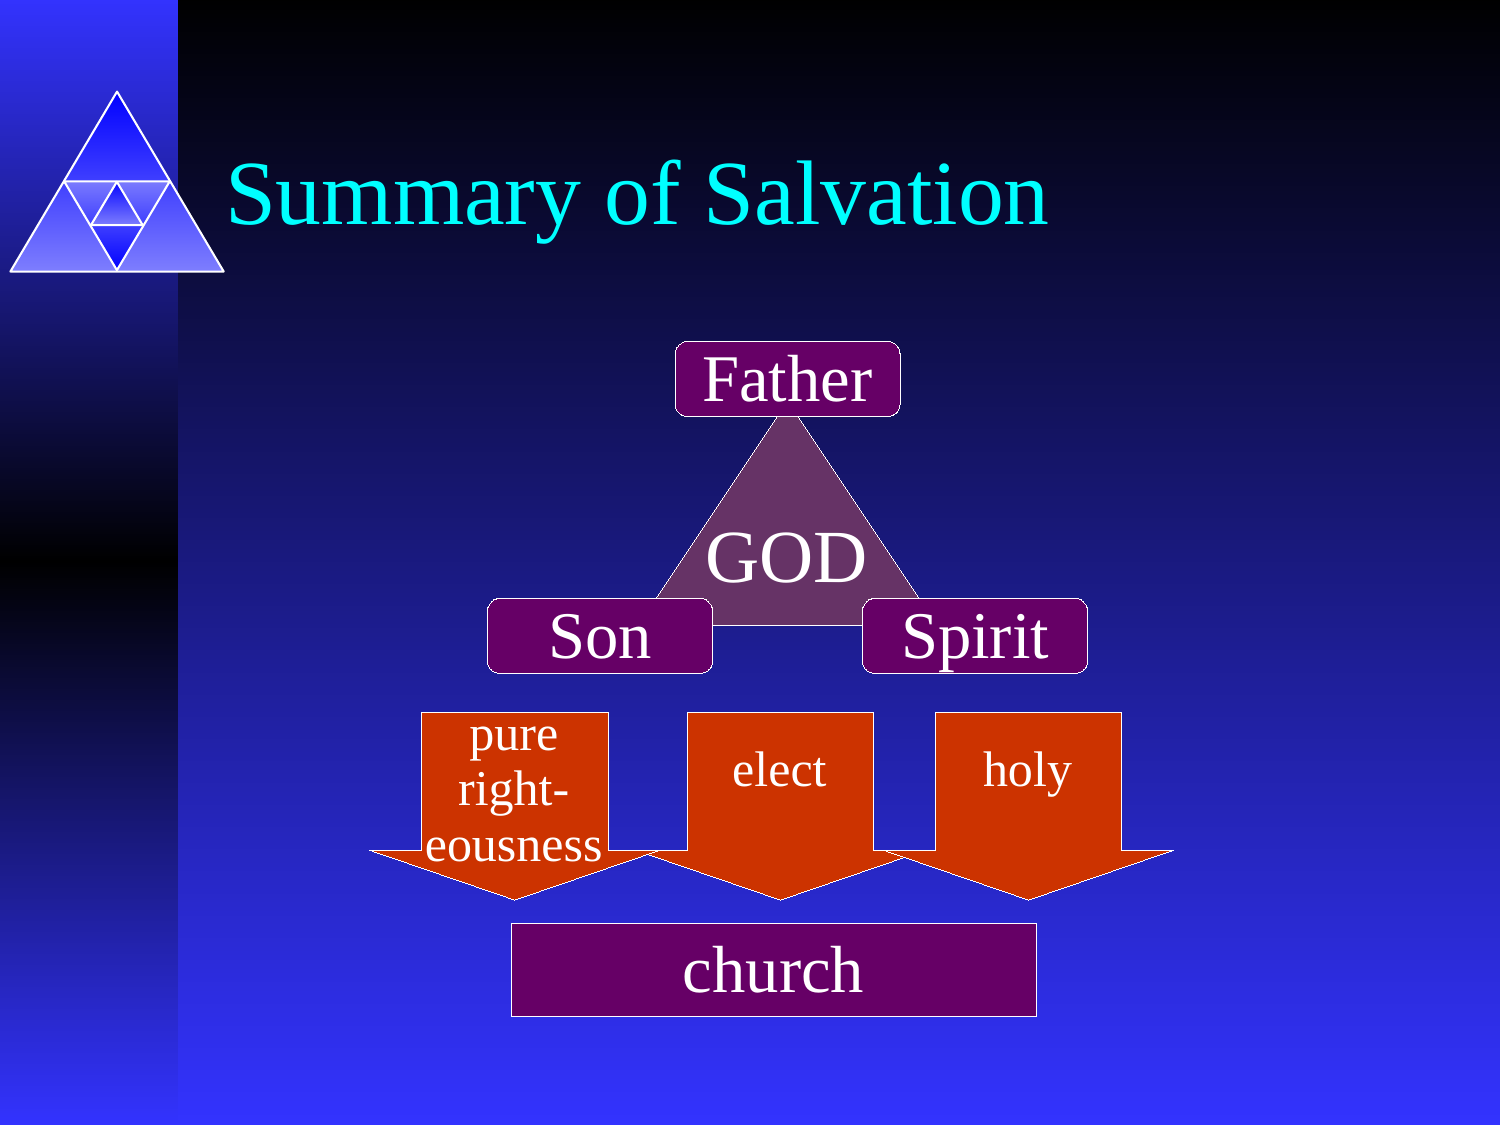

# Summary of Salvation
Father
GOD
Son
Spirit
pure
right-eousness
elect
holy
church